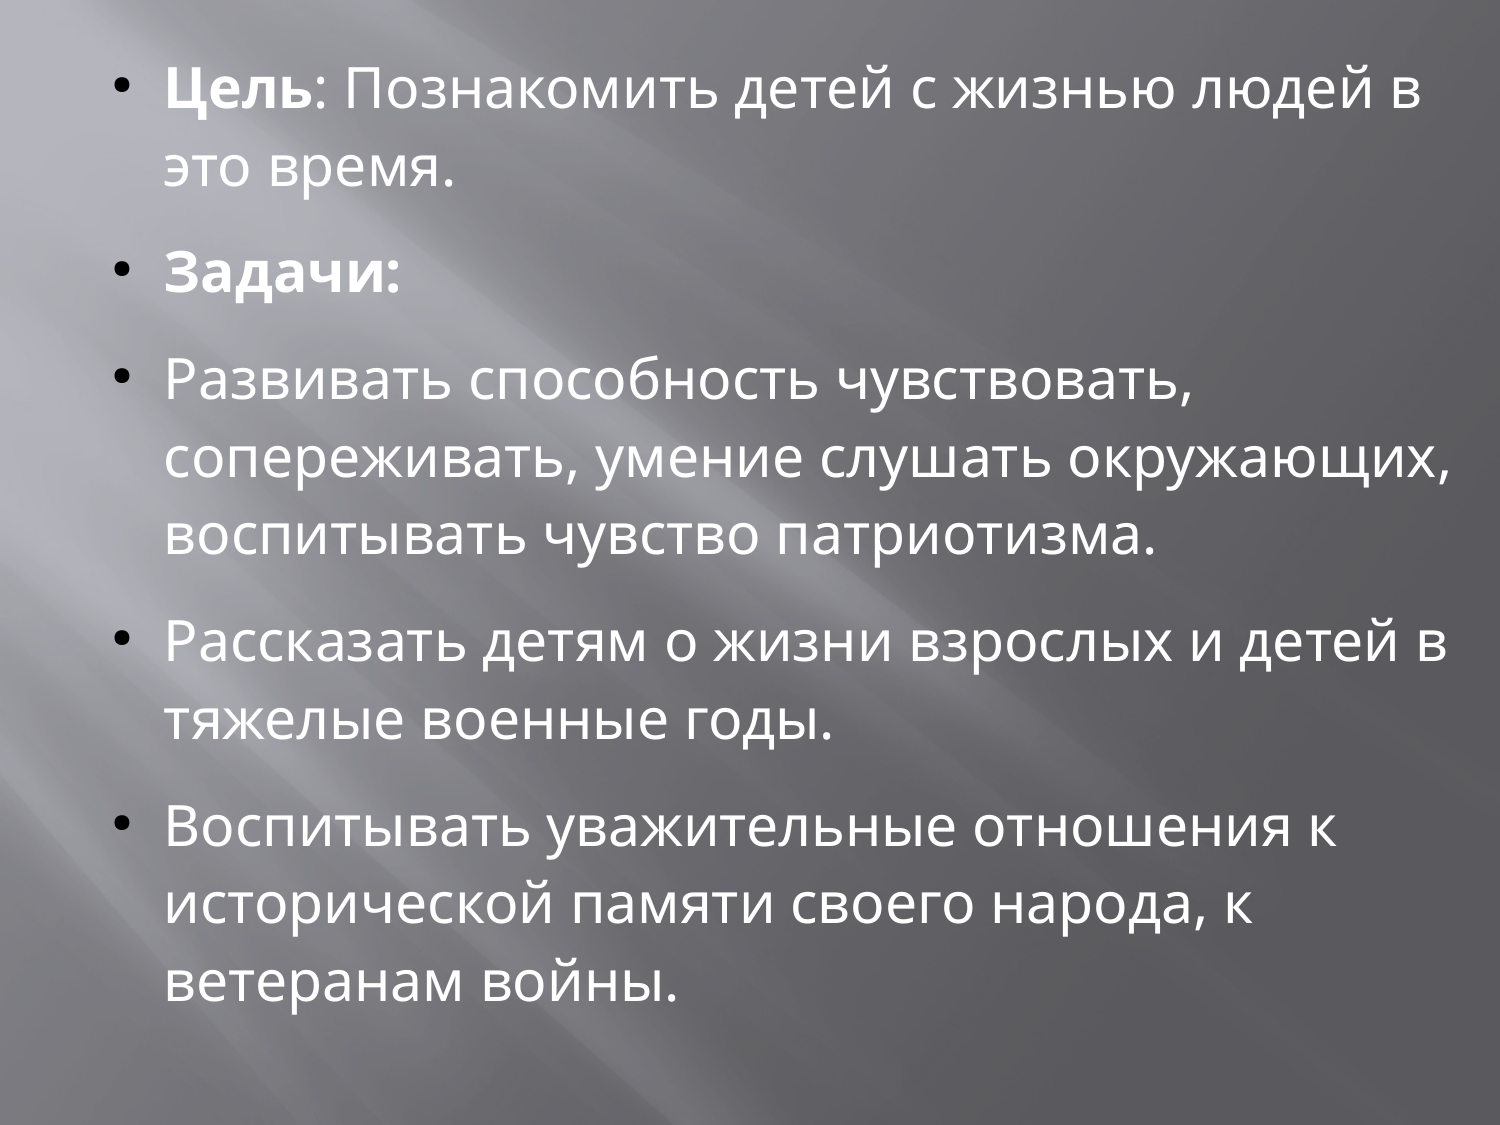

# Цель: Познакомить детей с жизнью людей в это время.
Задачи:
Развивать способность чувствовать, сопереживать, умение слушать окружающих, воспитывать чувство патриотизма.
Рассказать детям о жизни взрослых и детей в тяжелые военные годы.
Воспитывать уважительные отношения к исторической памяти своего народа, к ветеранам войны.